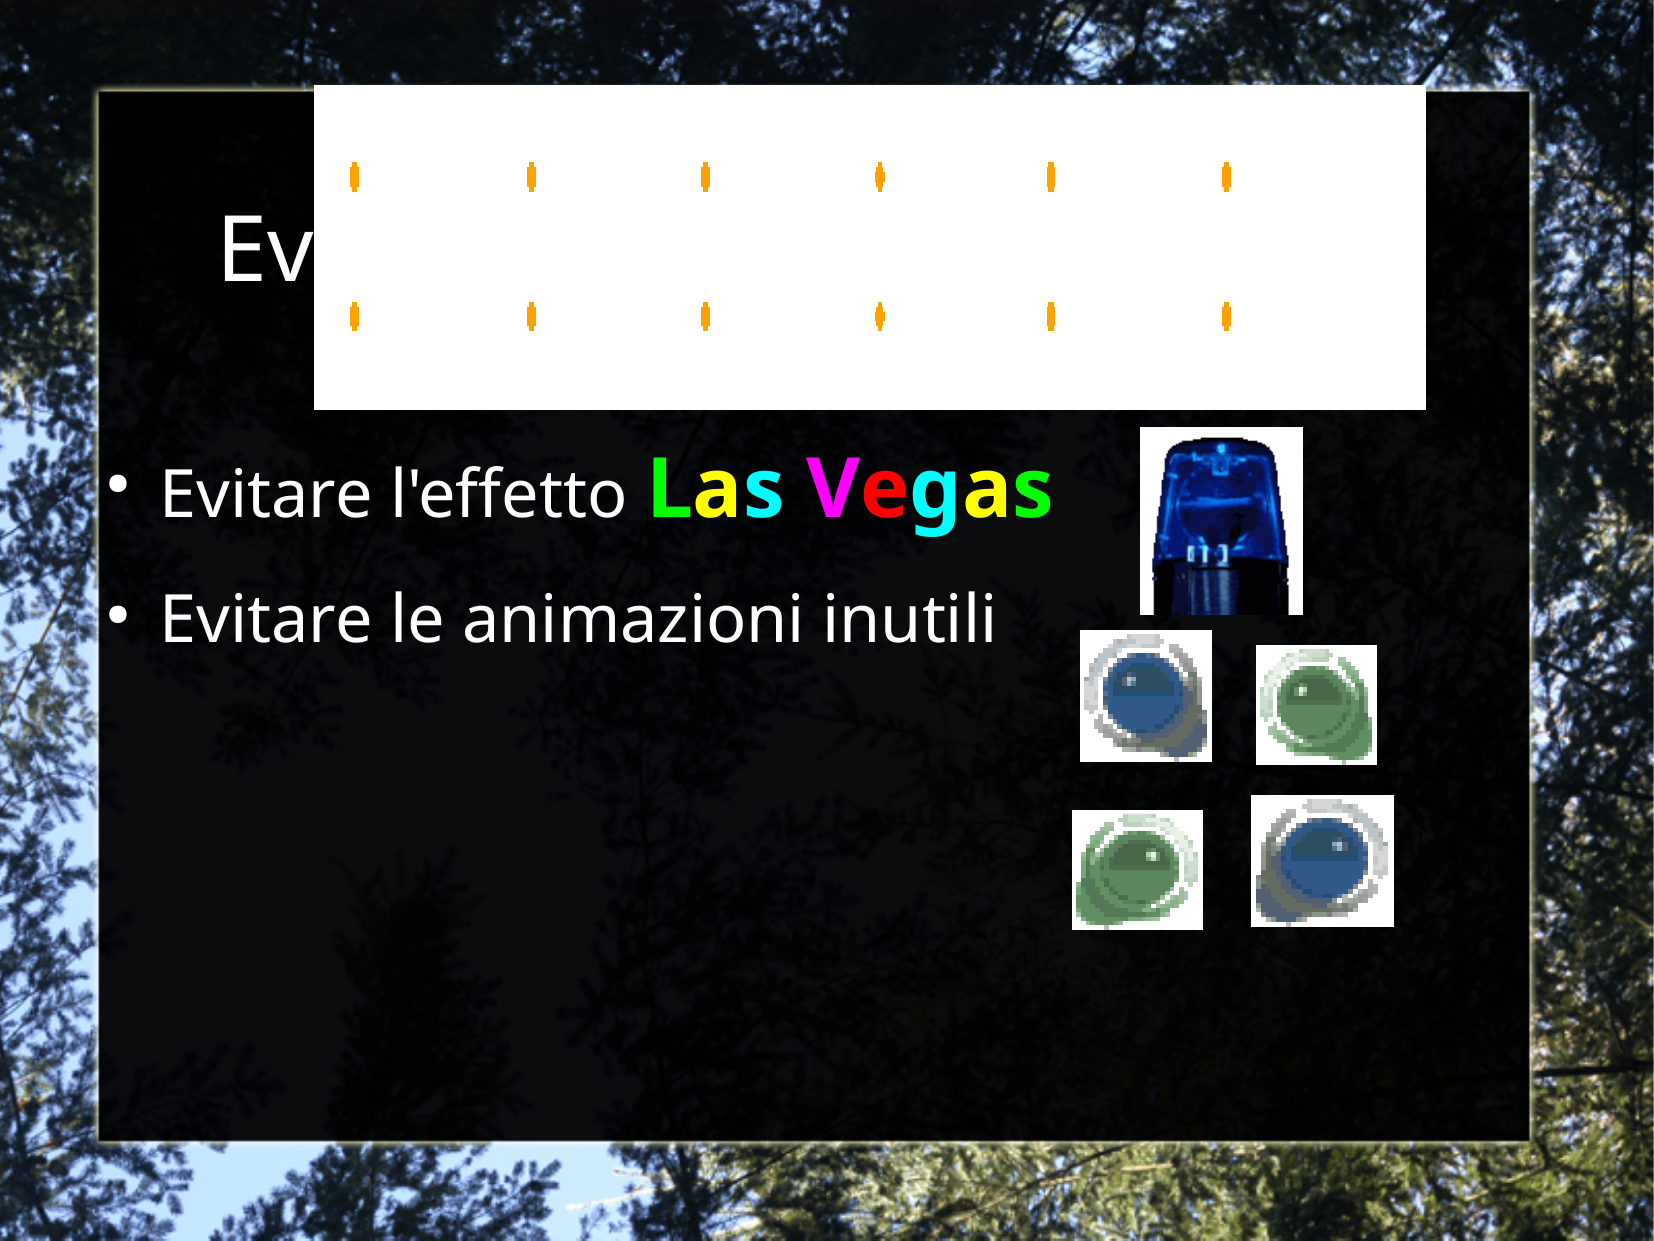

# Evitare le decorazioni inutili
Evitare l'effetto Las Vegas
Evitare le animazioni inutili